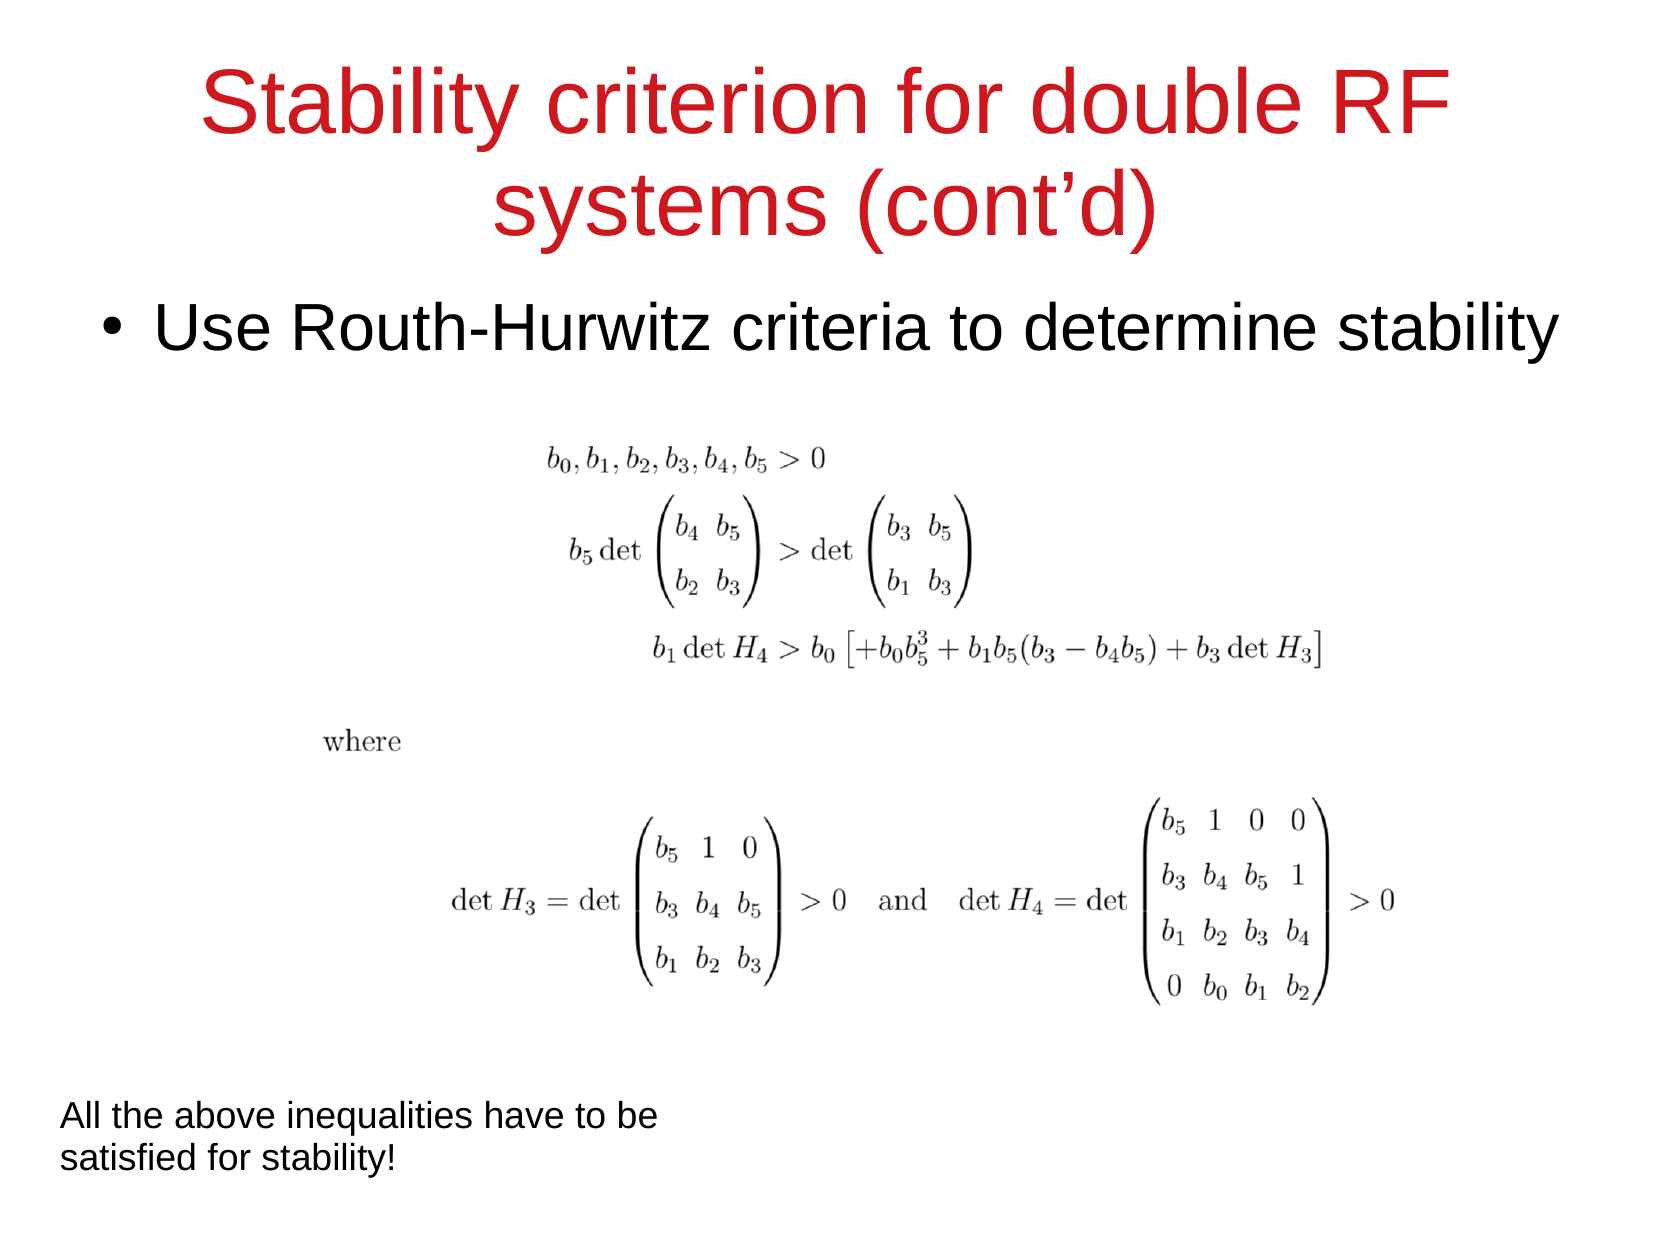

# Stability criterion for double RF systems (cont’d)
Use Routh-Hurwitz criteria to determine stability
All the above inequalities have to be satisfied for stability!